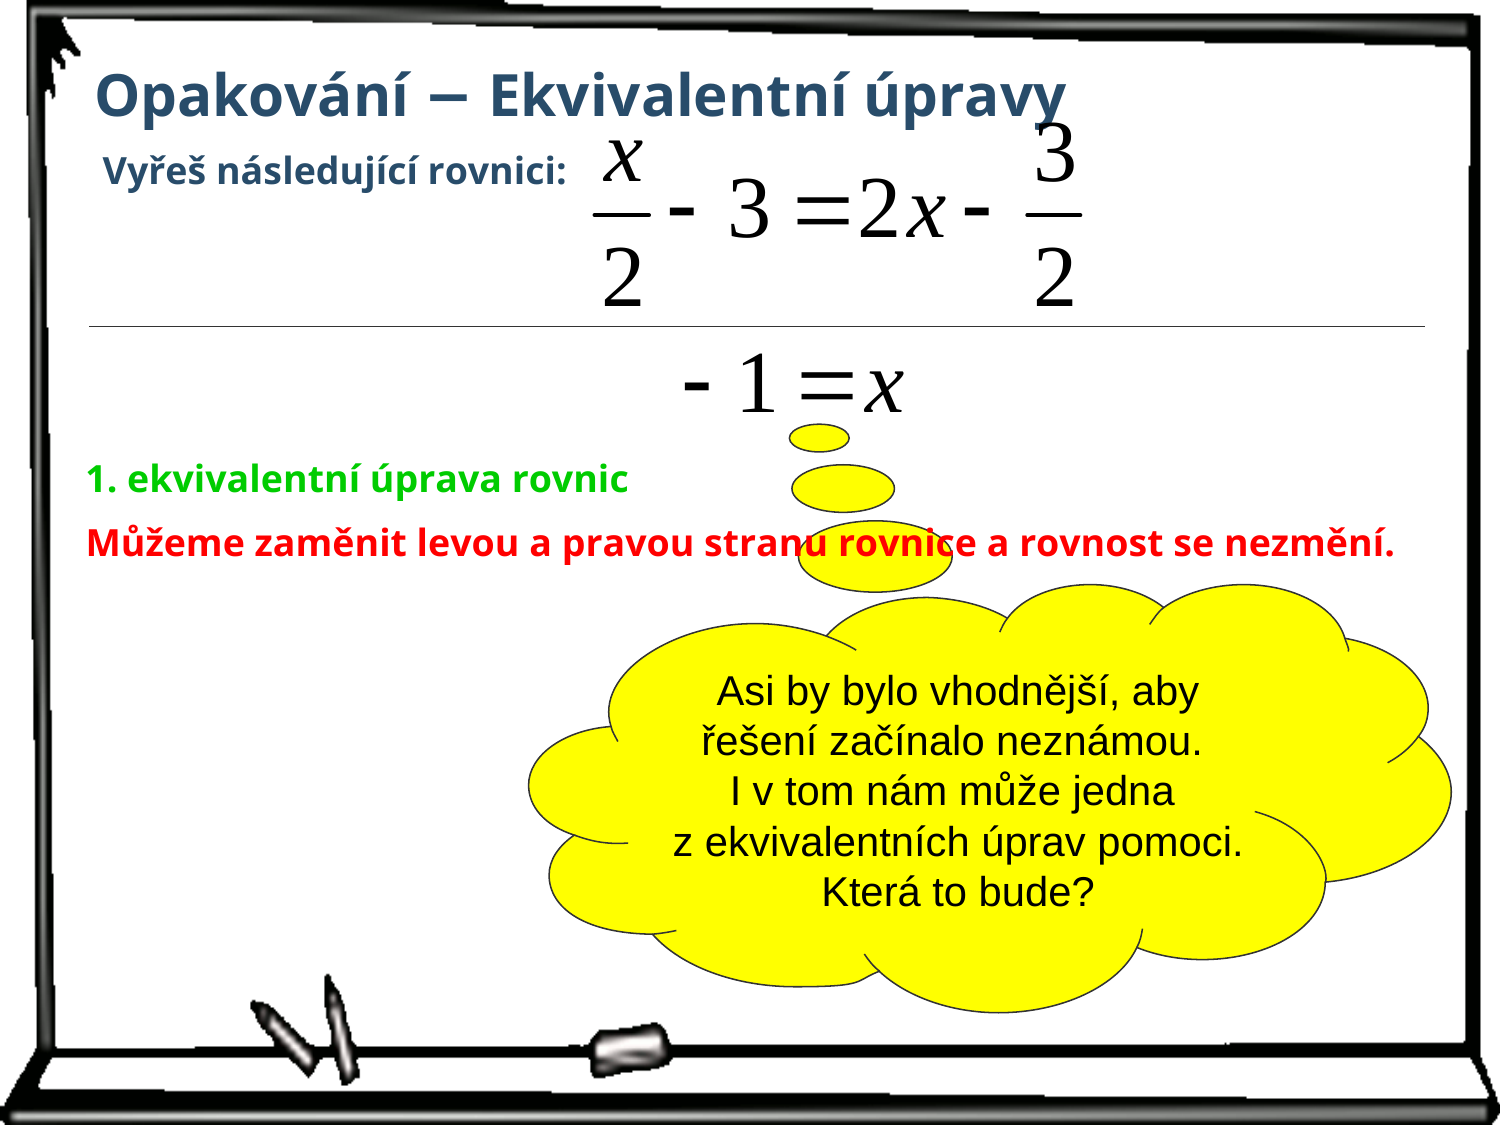

Opakování − Ekvivalentní úpravy
Vyřeš následující rovnici:
1. ekvivalentní úprava rovnic
Můžeme zaměnit levou a pravou stranu rovnice a rovnost se nezmění.
Asi by bylo vhodnější, aby řešení začínalo neznámou.
I v tom nám může jedna
z ekvivalentních úprav pomoci. Která to bude?